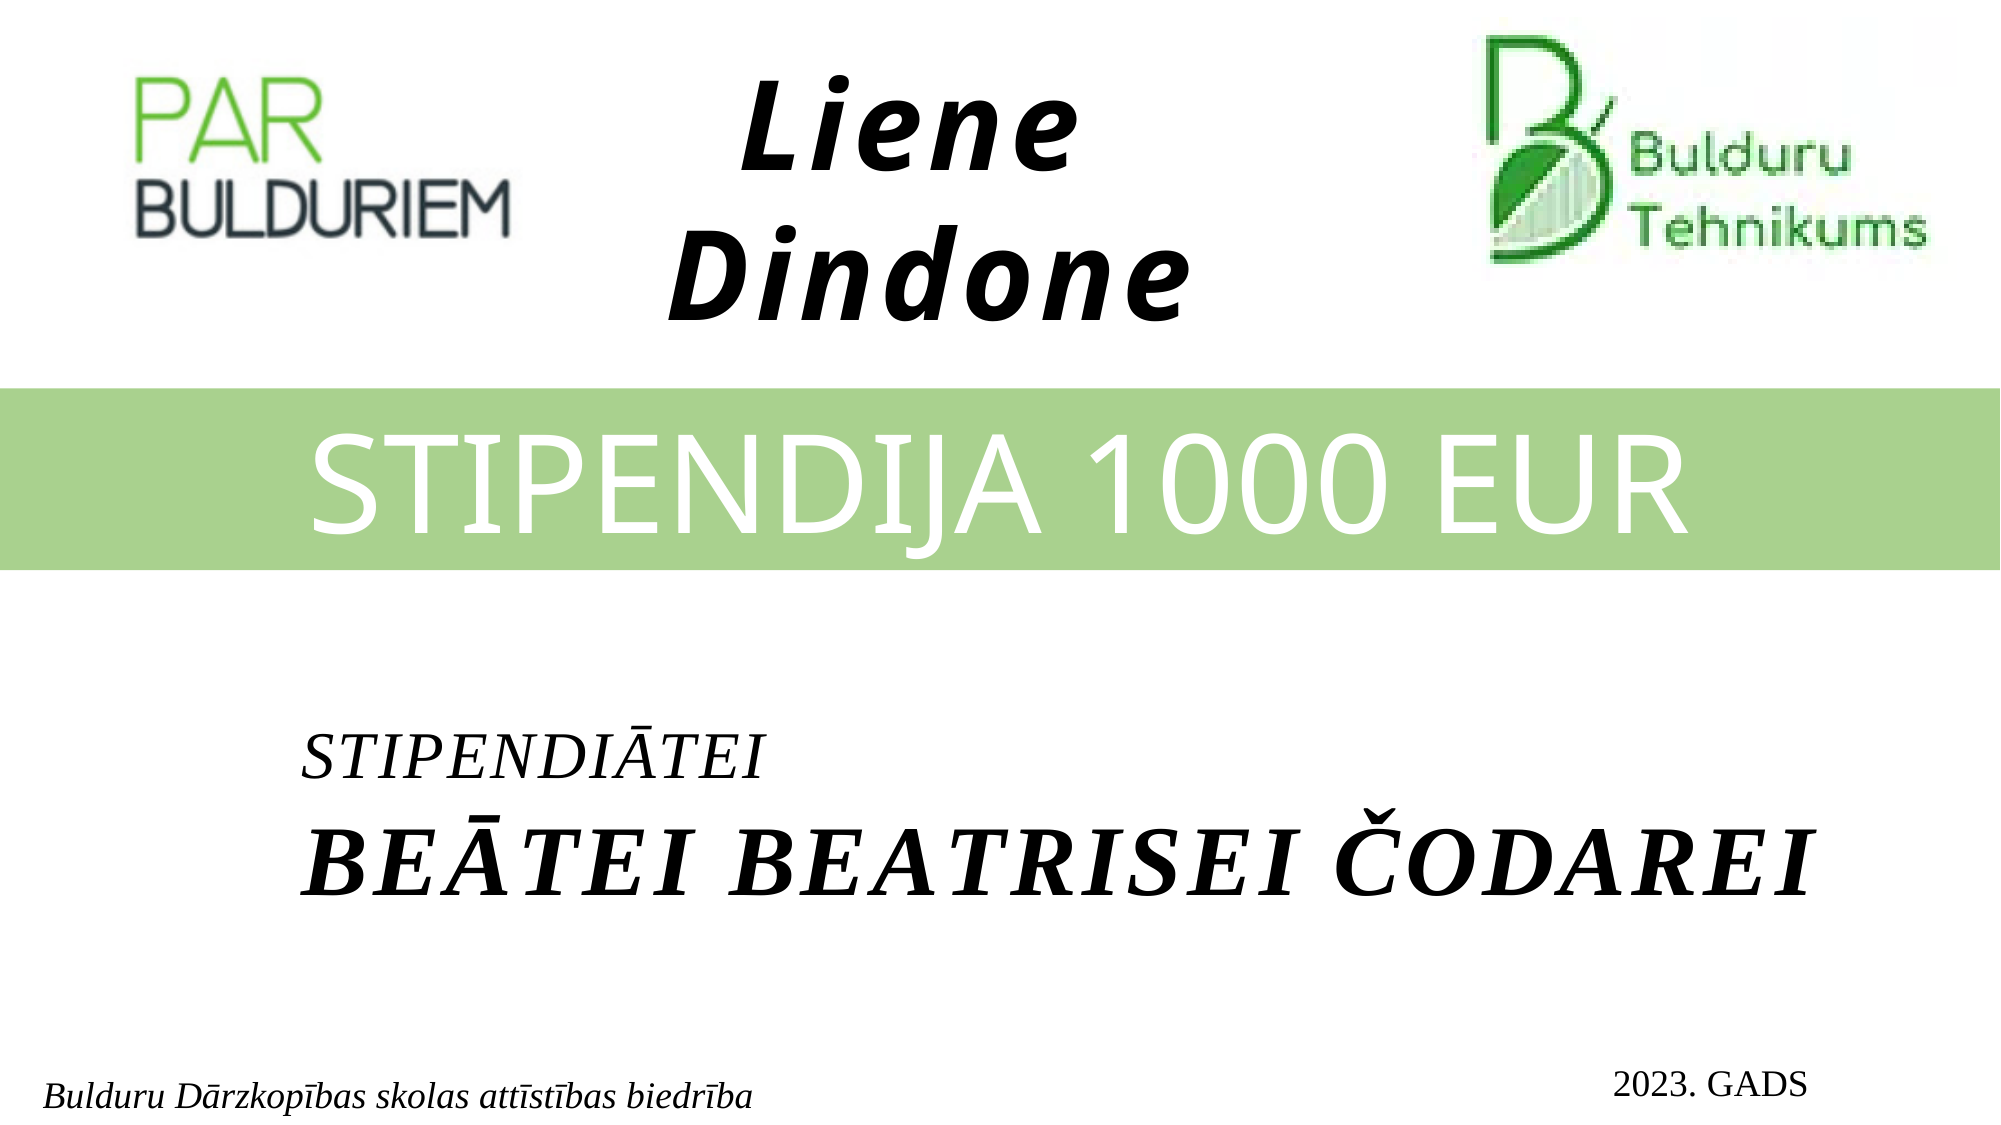

Liene
Dindone
STIPENDIJA 1000 EUR
STIPENDIĀTEI
BeāteI BeatriseI ČodareI
2023. GADS
Bulduru Dārzkopības skolas attīstības biedrība